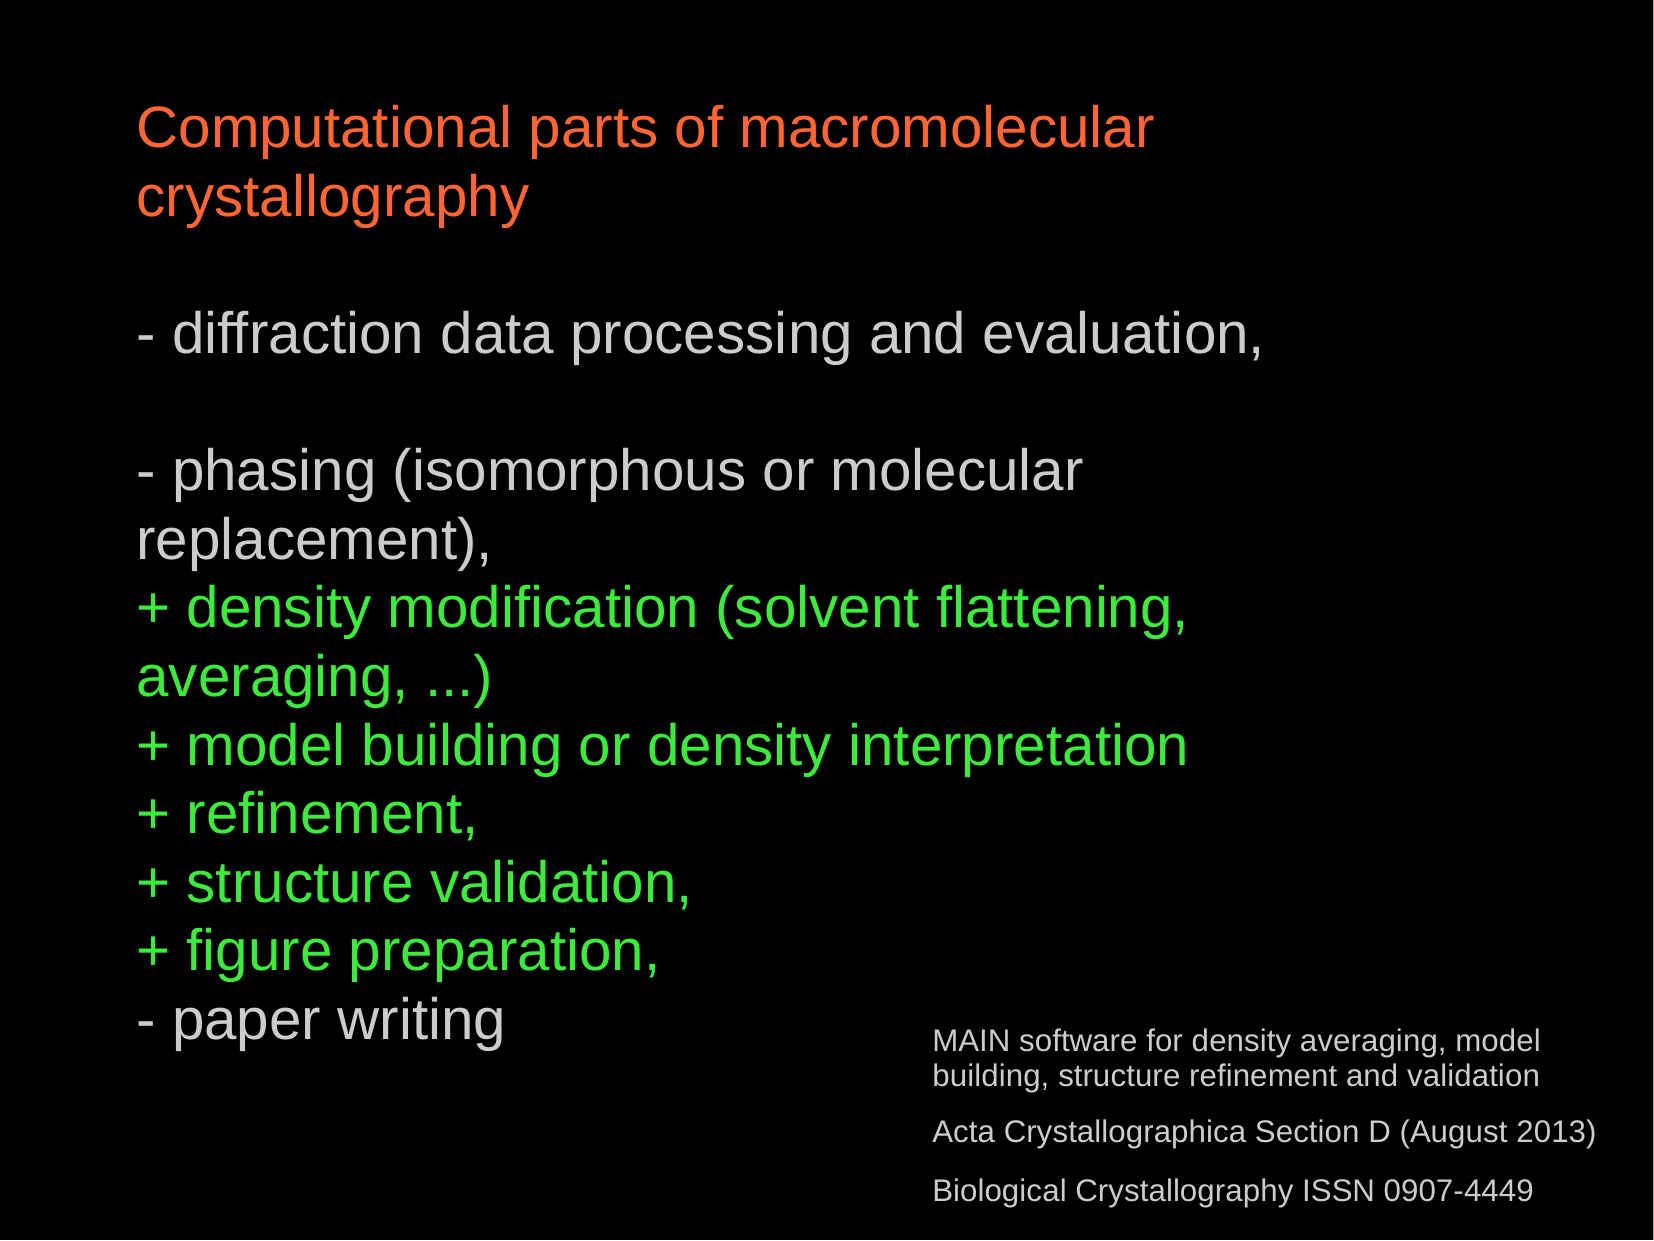

Computational parts of macromolecular crystallography
- diffraction data processing and evaluation,
- phasing (isomorphous or molecular replacement),
+ density modification (solvent flattening, averaging, ...)
+ model building or density interpretation
+ refinement,
+ structure validation,
+ figure preparation,
- paper writing
MAIN software for density averaging, model building, structure refinement and validation
Acta Crystallographica Section D (August 2013)
Biological Crystallography ISSN 0907-4449